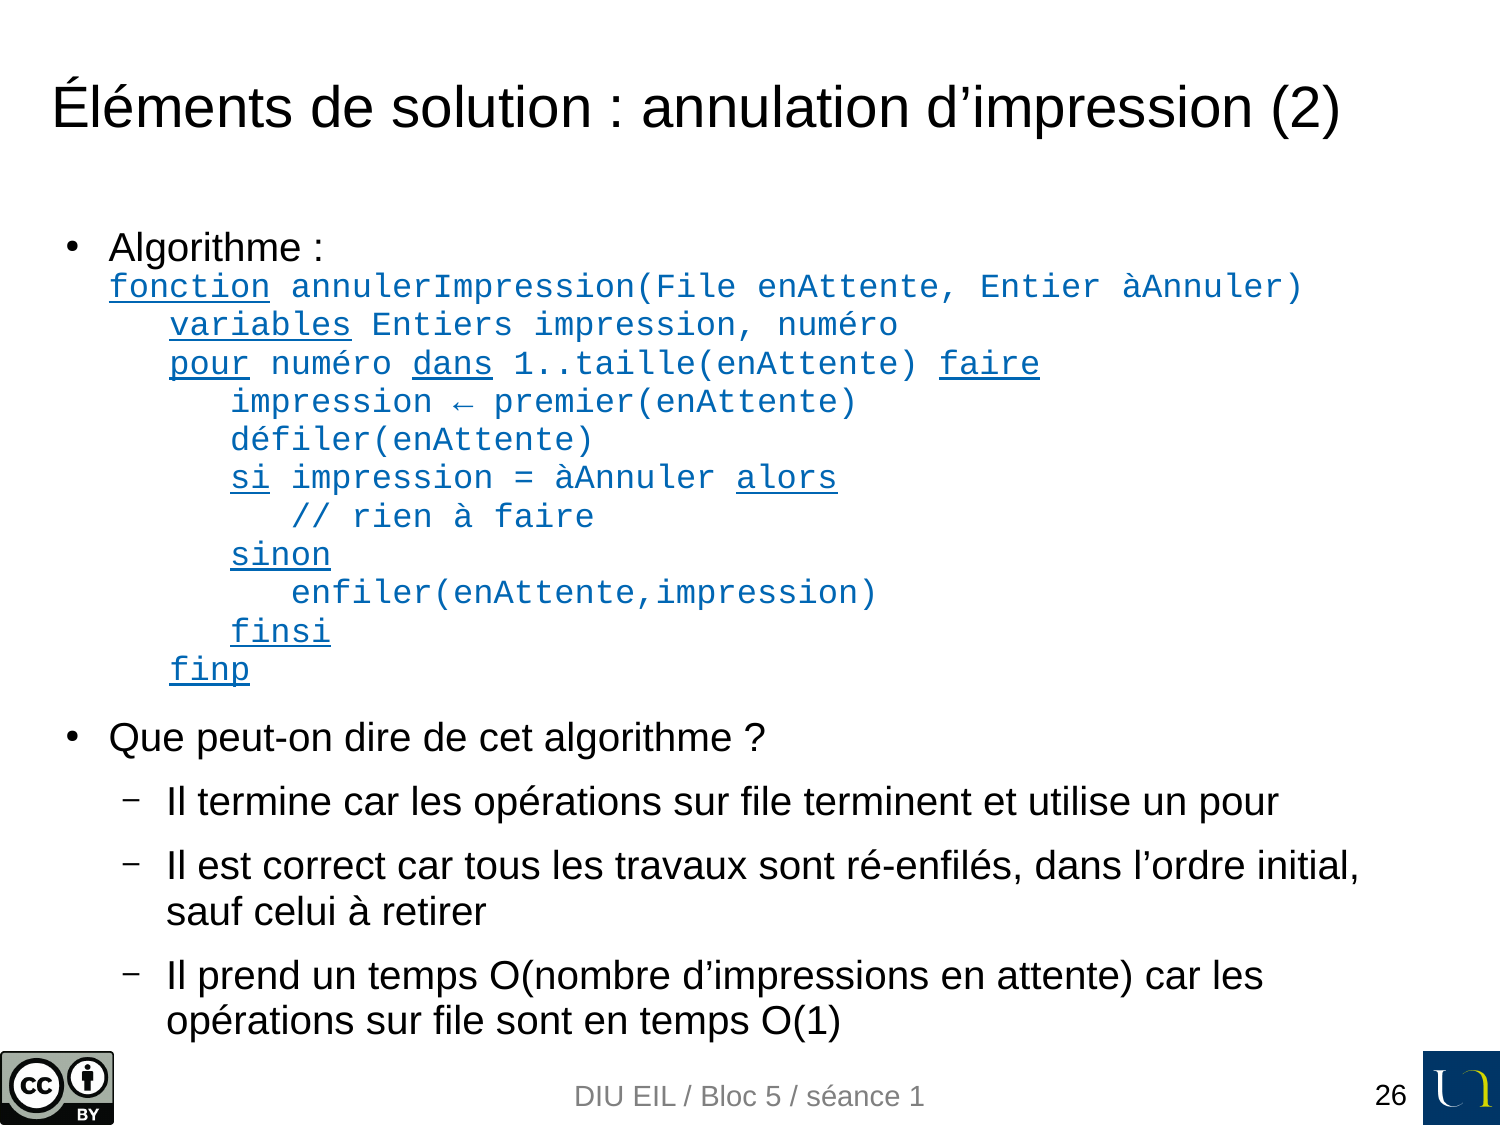

# Éléments de solution : annulation d’impression (2)
Algorithme :
fonction annulerImpression(File enAttente, Entier àAnnuler)
 variables Entiers impression, numéro
 pour numéro dans 1..taille(enAttente) faire
 impression ← premier(enAttente)
 défiler(enAttente)
 si impression = àAnnuler alors
 // rien à faire
 sinon
 enfiler(enAttente,impression)
 finsi
 finp
Que peut-on dire de cet algorithme ?
Il termine car les opérations sur file terminent et utilise un pour
Il est correct car tous les travaux sont ré-enfilés, dans l’ordre initial, sauf celui à retirer
Il prend un temps O(nombre d’impressions en attente) car les opérations sur file sont en temps O(1)
26